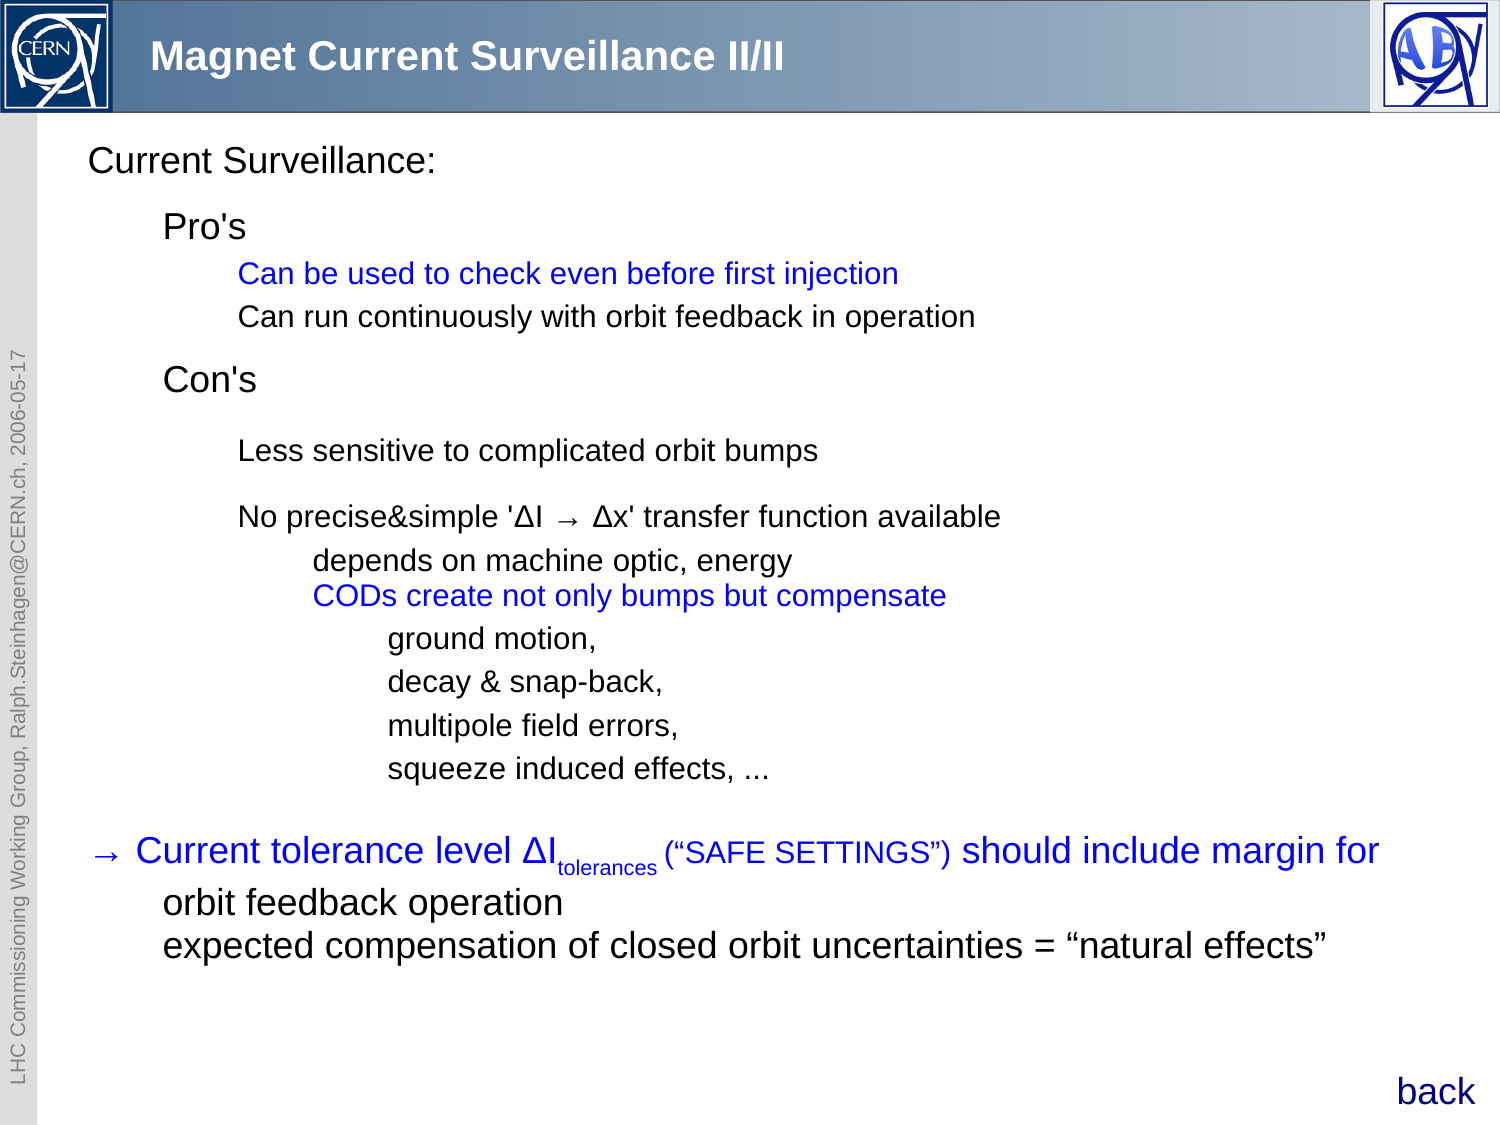

# Magnet Current Surveillance II/II
Current Surveillance:
Pro's
Can be used to check even before first injection
Can run continuously with orbit feedback in operation
Con's
Less sensitive to complicated orbit bumps
No precise&simple 'ΔI → Δx' transfer function available
depends on machine optic, energy
CODs create not only bumps but compensate
ground motion,
decay & snap-back,
multipole field errors,
squeeze induced effects, ...
→ Current tolerance level ΔItolerances (“SAFE SETTINGS”) should include margin for
orbit feedback operation
expected compensation of closed orbit uncertainties = “natural effects”
back